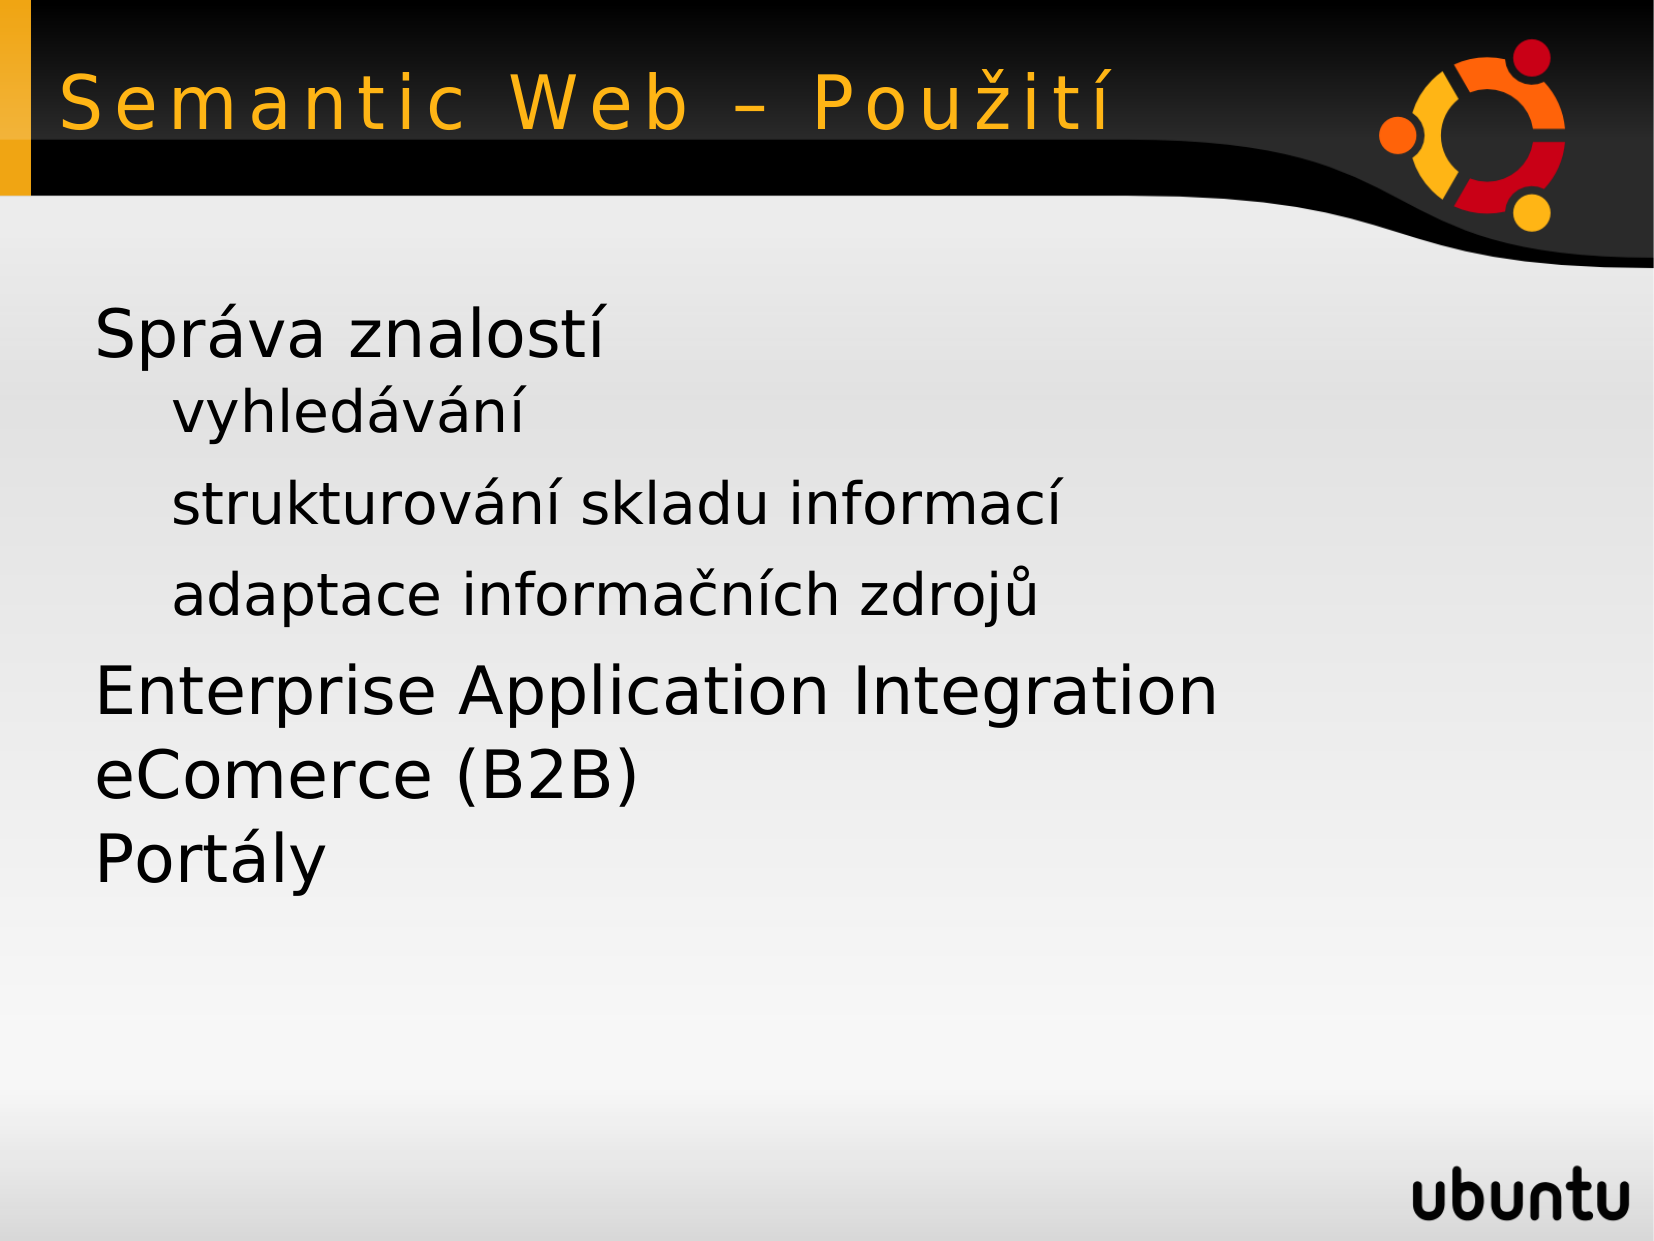

# Semantic Web – Použití
Správa znalostí
vyhledávání
strukturování skladu informací
adaptace informačních zdrojů
Enterprise Application Integration
eComerce (B2B)
Portály